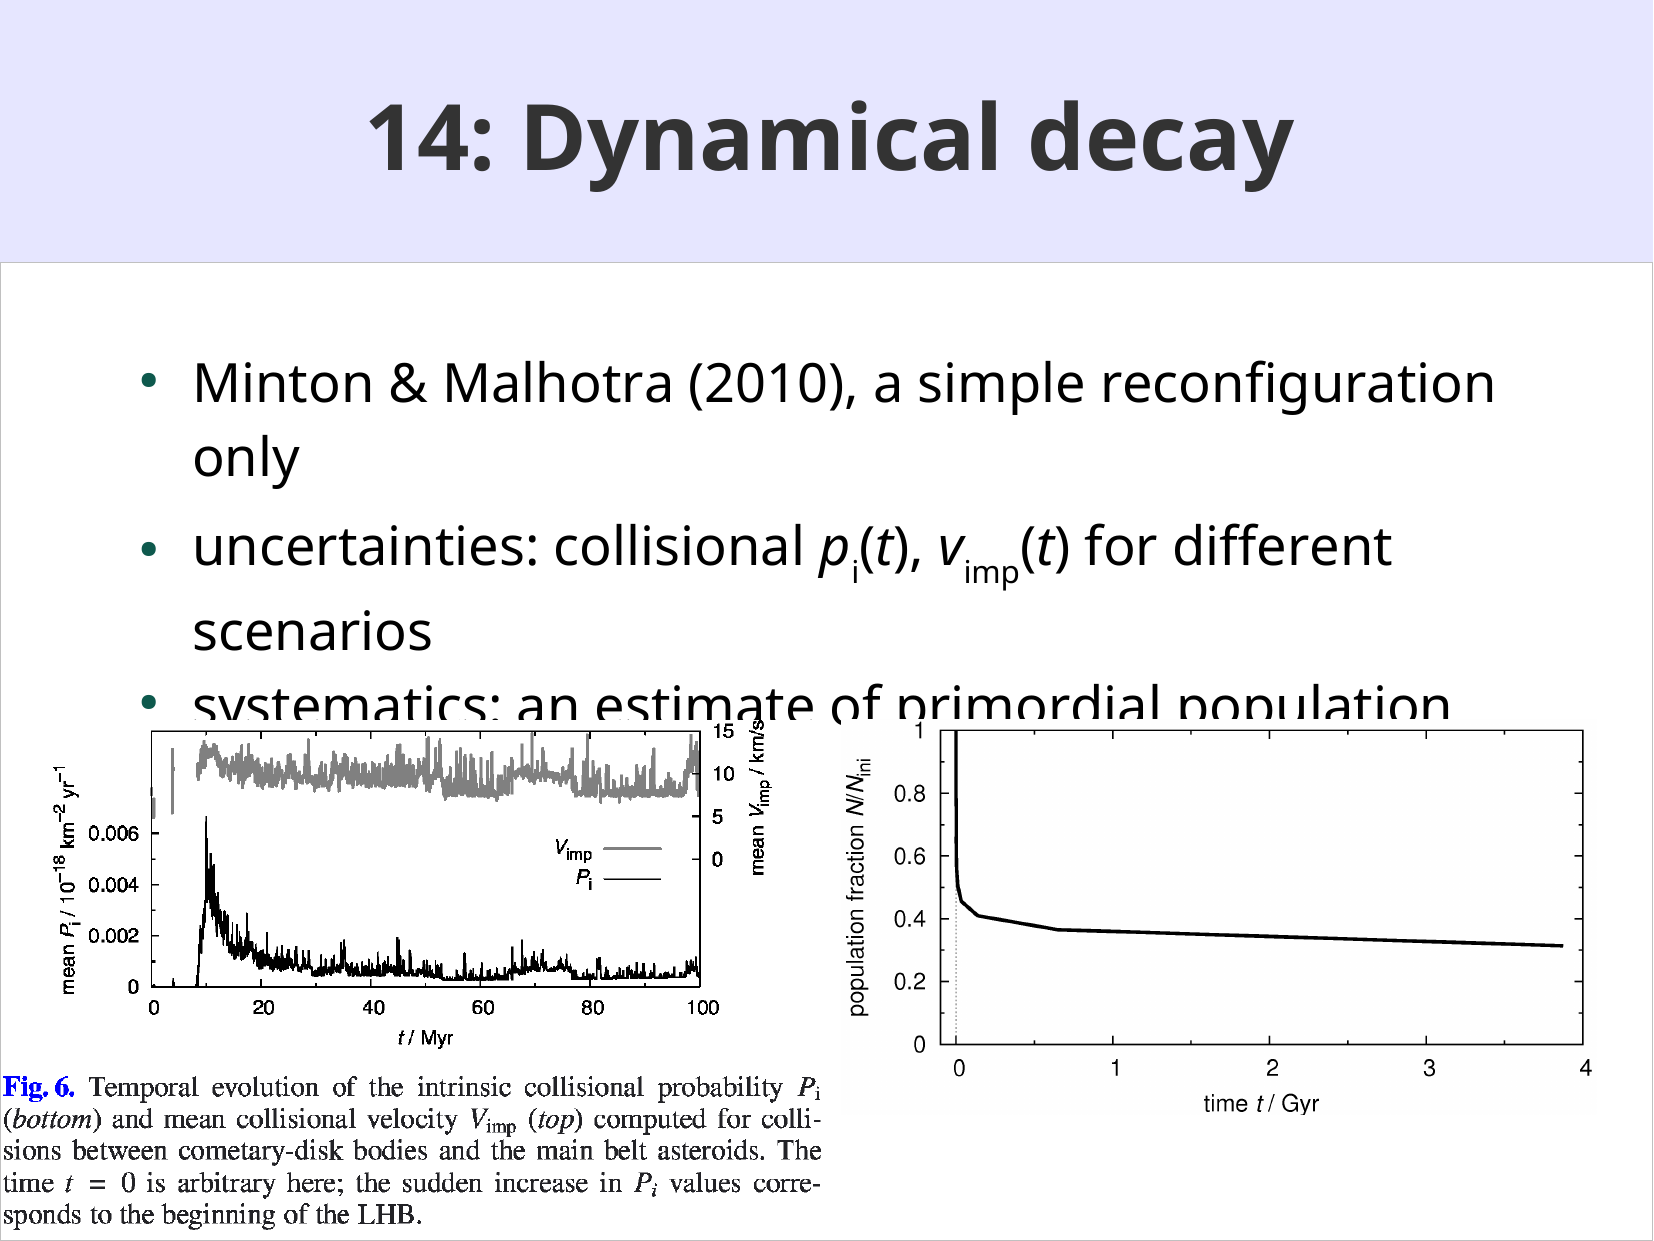

# 14: Dynamical decay
Minton & Malhotra (2010), a simple reconfiguration only
uncertainties: collisional pi(t), vimp(t) for different scenarios
systematics: an estimate of primordial population